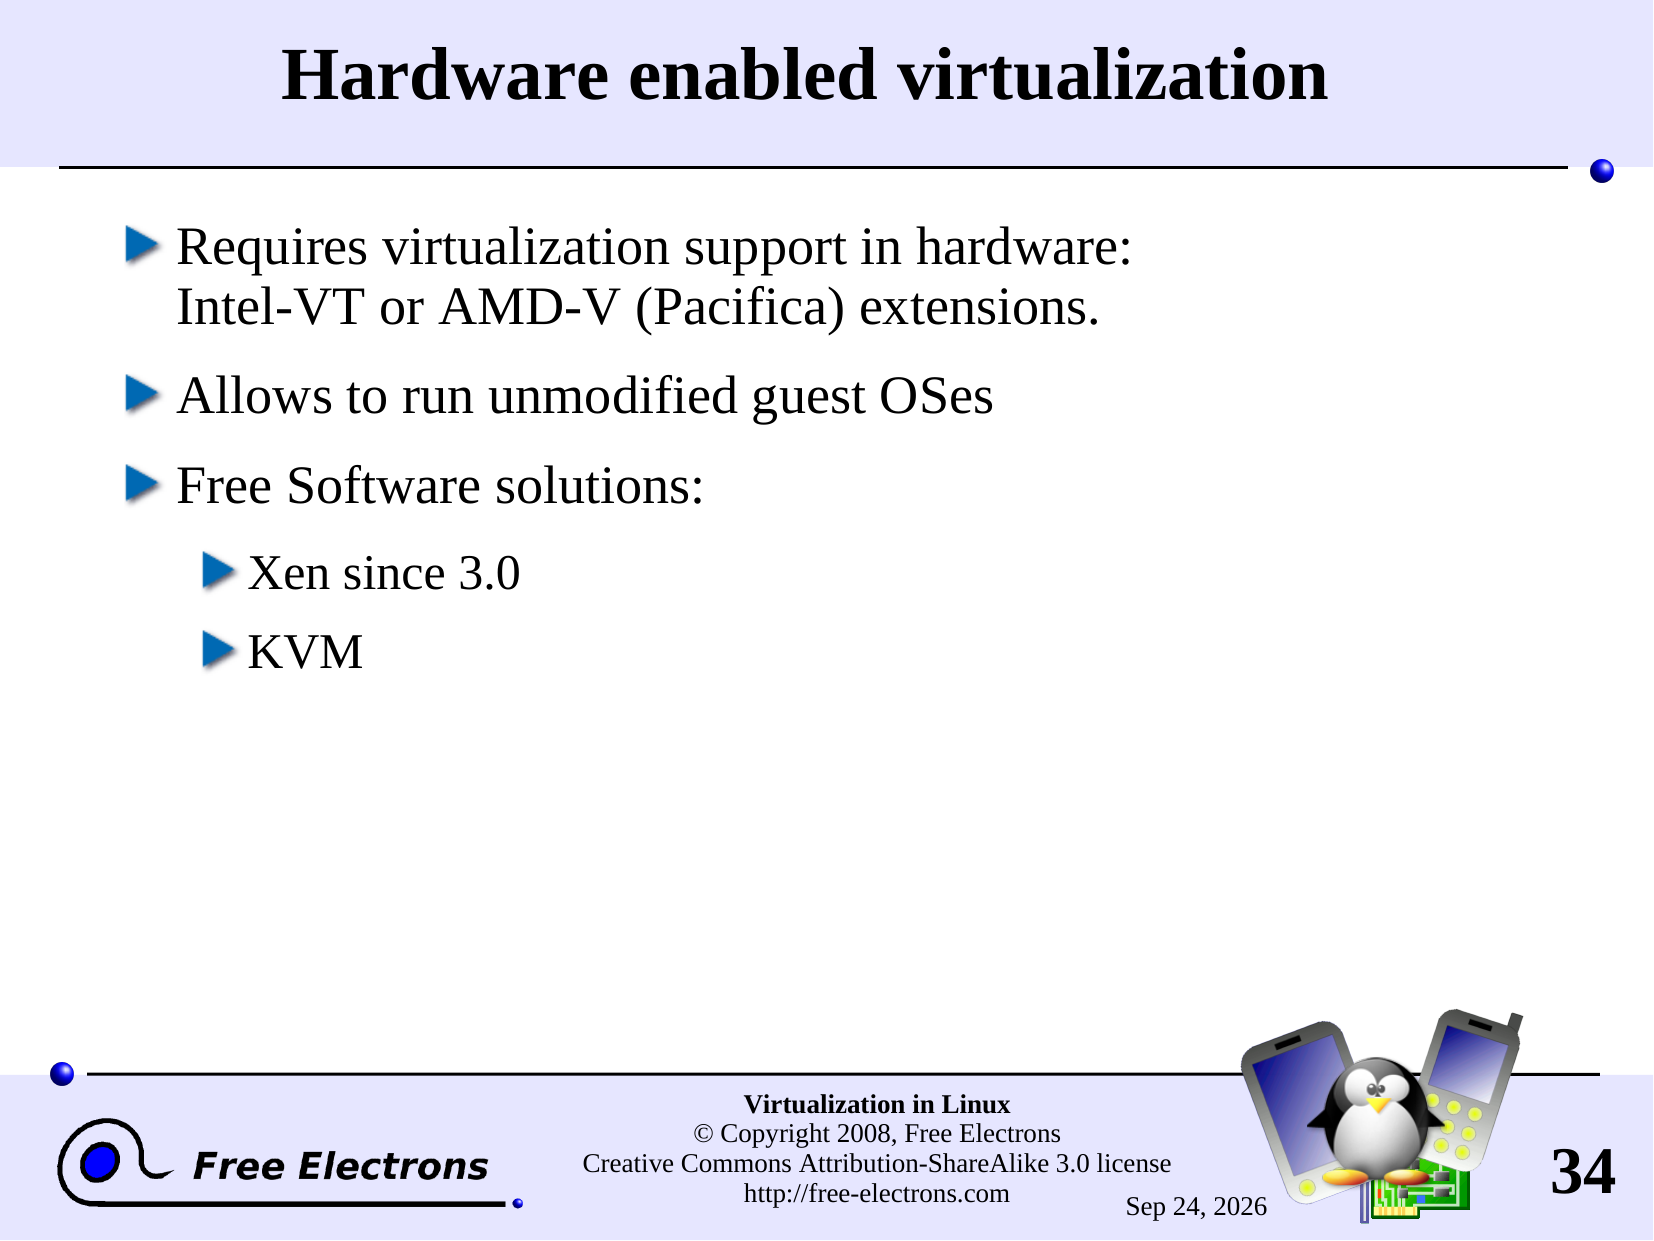

# Hardware enabled virtualization
Requires virtualization support in hardware:
Intel-VT or AMD-V (Pacifica) extensions.
Allows to run unmodified guest OSes
Free Software solutions:
Xen since 3.0
KVM